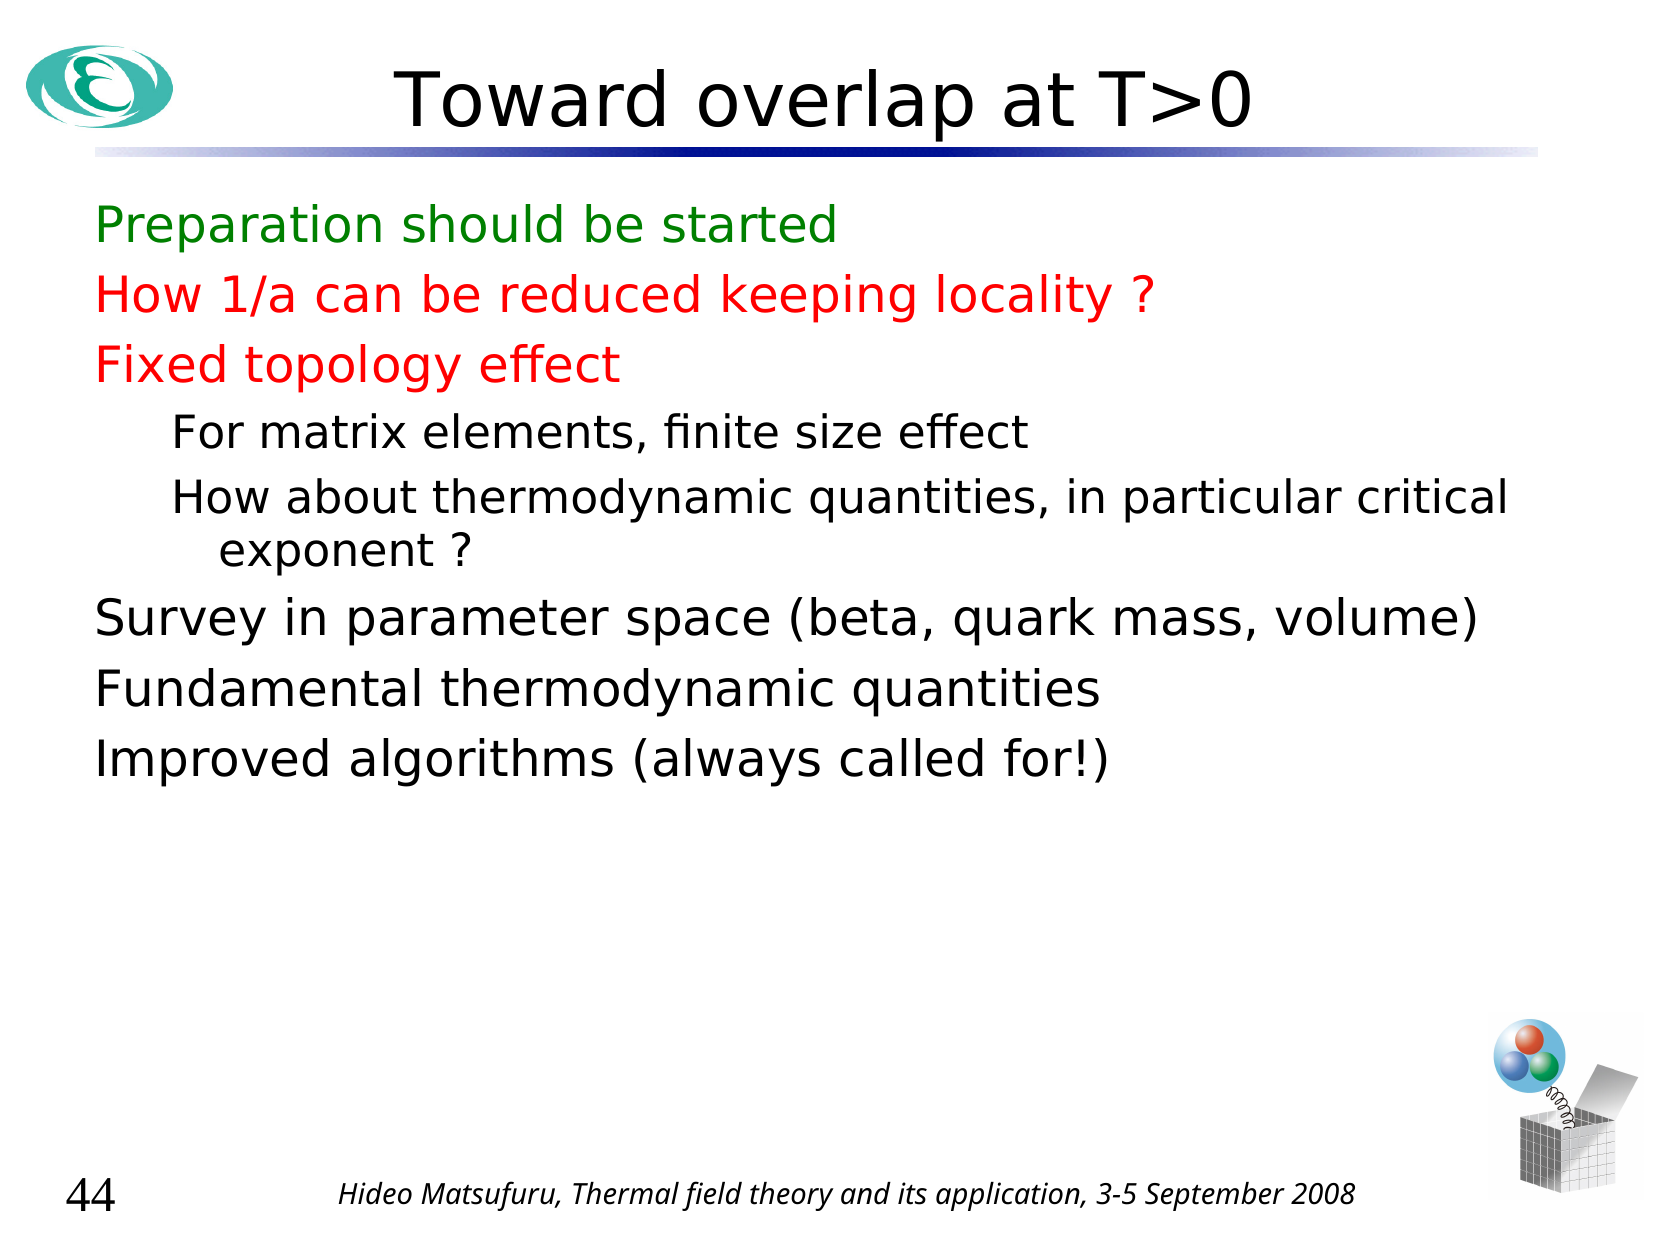

# Toward overlap at T>0
Preparation should be started
How 1/a can be reduced keeping locality ?
Fixed topology effect
For matrix elements, finite size effect
How about thermodynamic quantities, in particular critical exponent ?
Survey in parameter space (beta, quark mass, volume)
Fundamental thermodynamic quantities
Improved algorithms (always called for!)